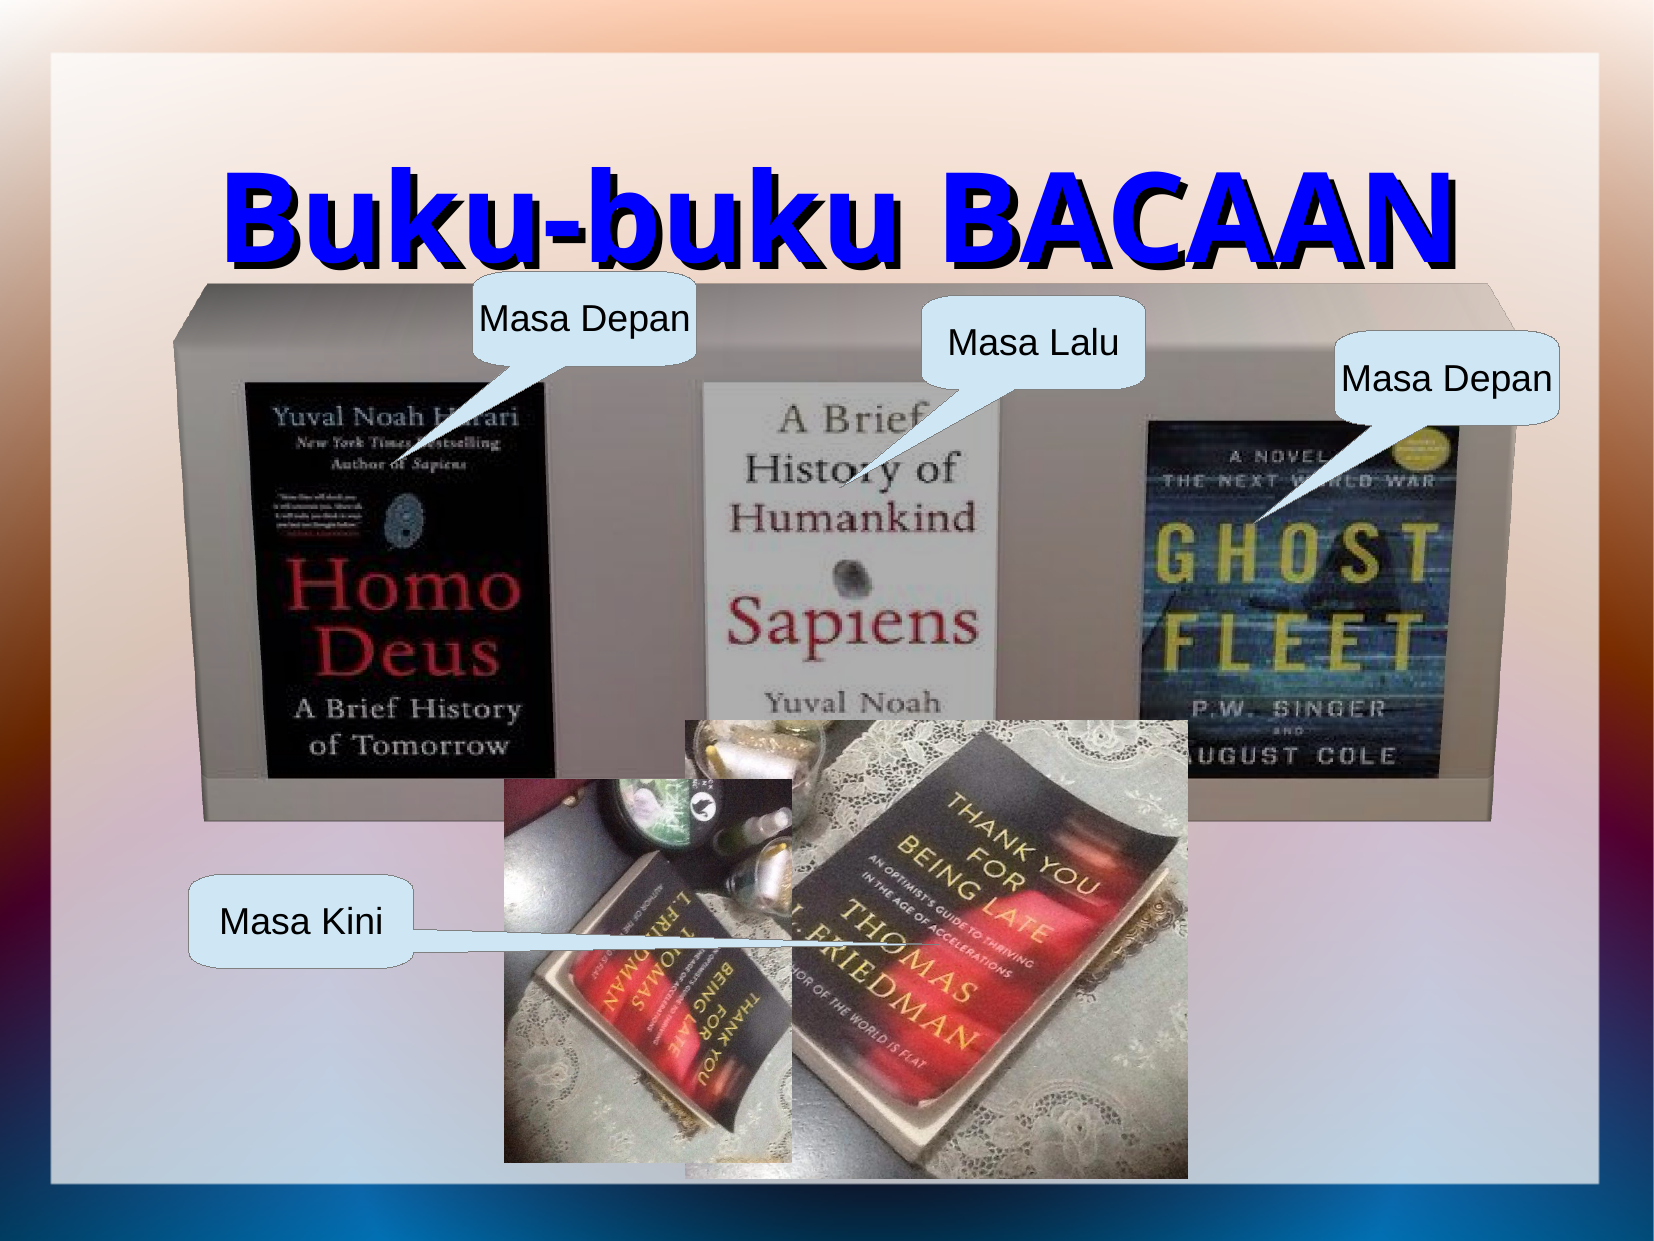

# Buku-buku BACAAN
Masa Depan
Masa Lalu
Masa Depan
Masa Kini